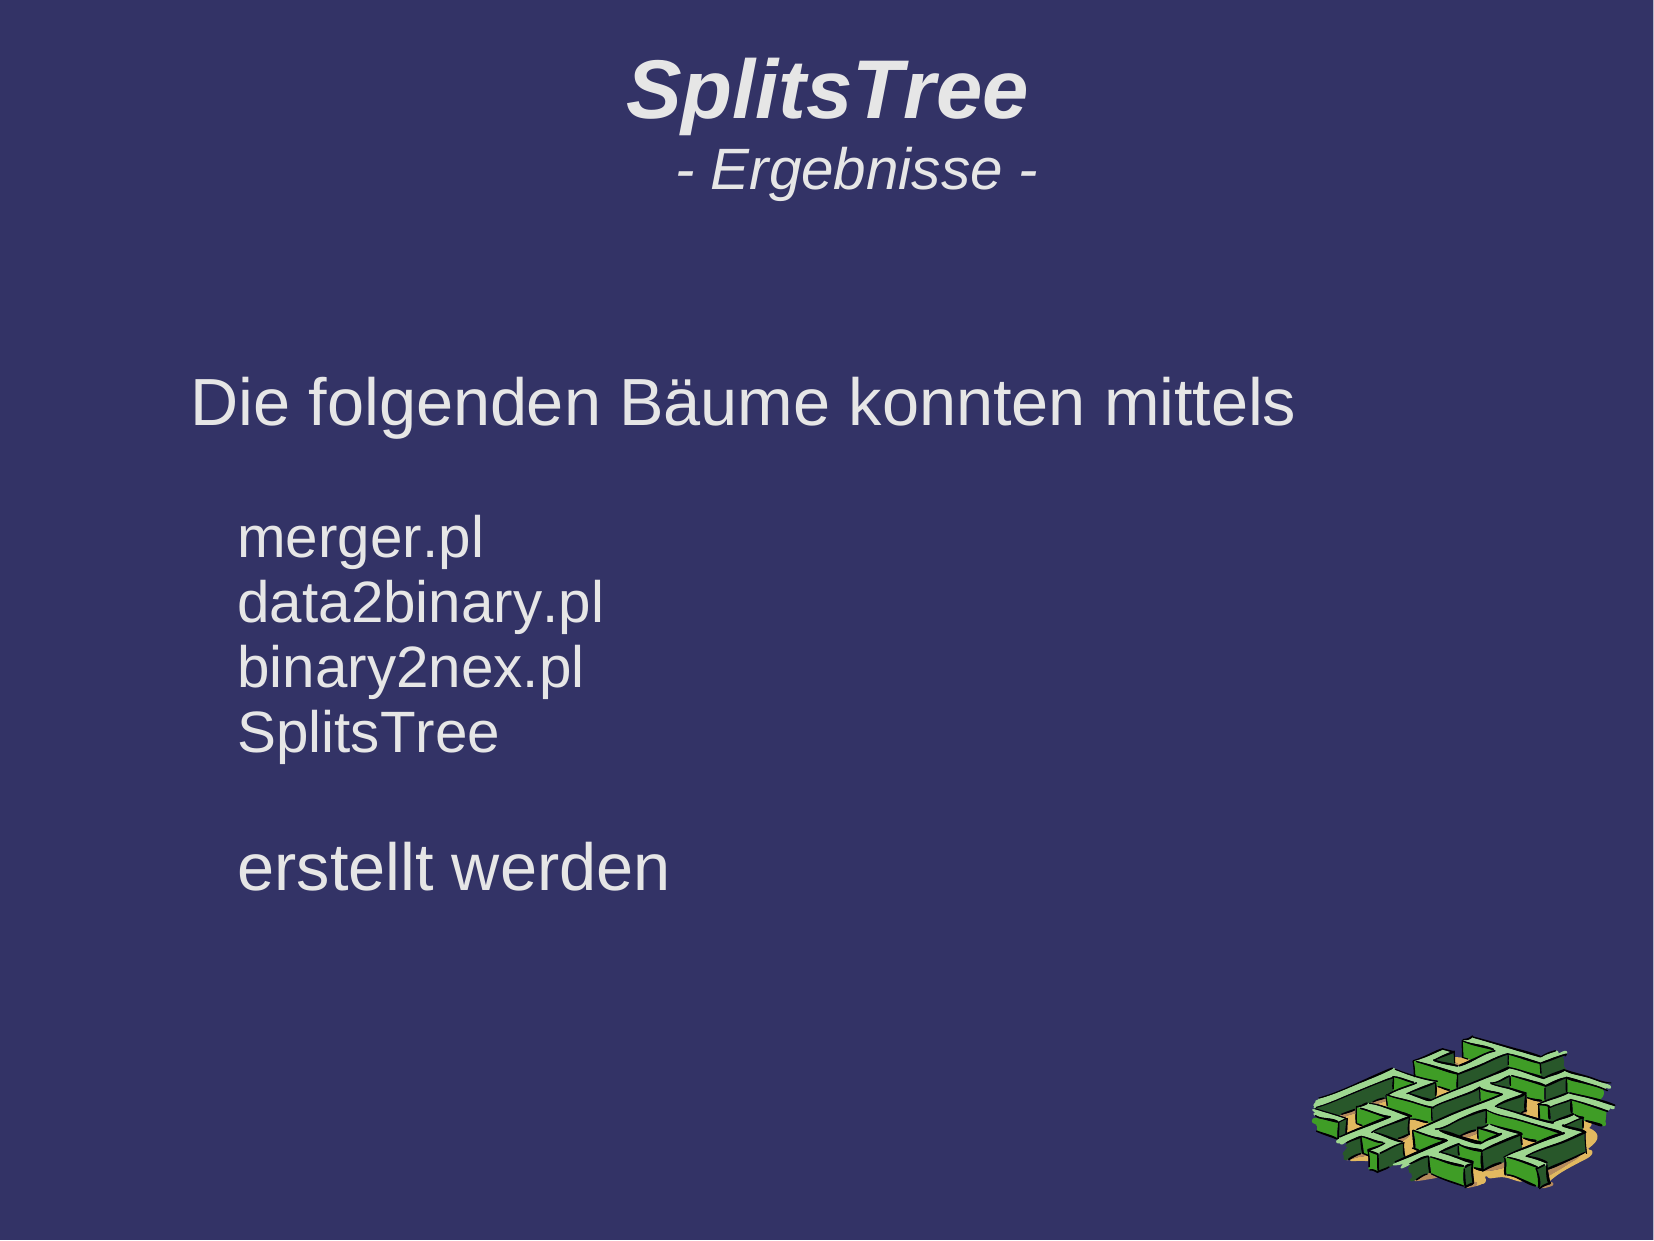

# SplitsTree - Ergebnisse -
Die folgenden Bäume konnten mittels
merger.pl
data2binary.pl
binary2nex.pl
SplitsTree
erstellt werden